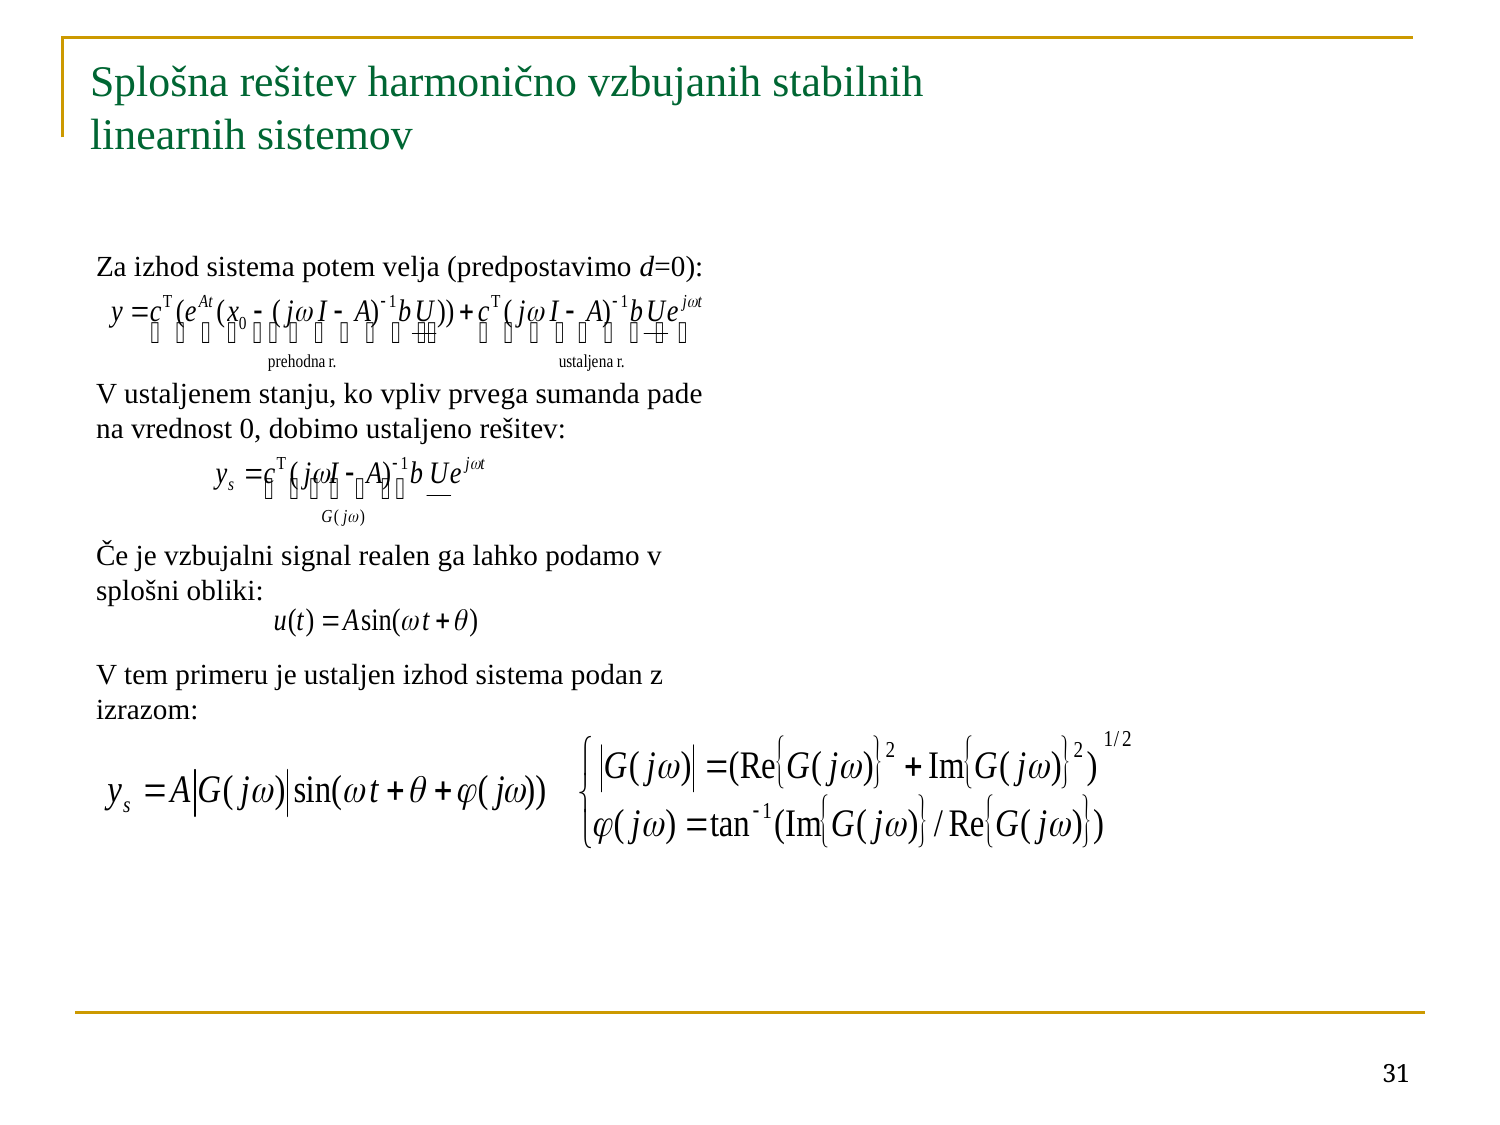

# Splošna rešitev harmonično vzbujanih stabilnih linearnih sistemov
Za izhod sistema potem velja (predpostavimo d=0):
V ustaljenem stanju, ko vpliv prvega sumanda pade na vrednost 0, dobimo ustaljeno rešitev:
Če je vzbujalni signal realen ga lahko podamo v splošni obliki:
V tem primeru je ustaljen izhod sistema podan z izrazom: